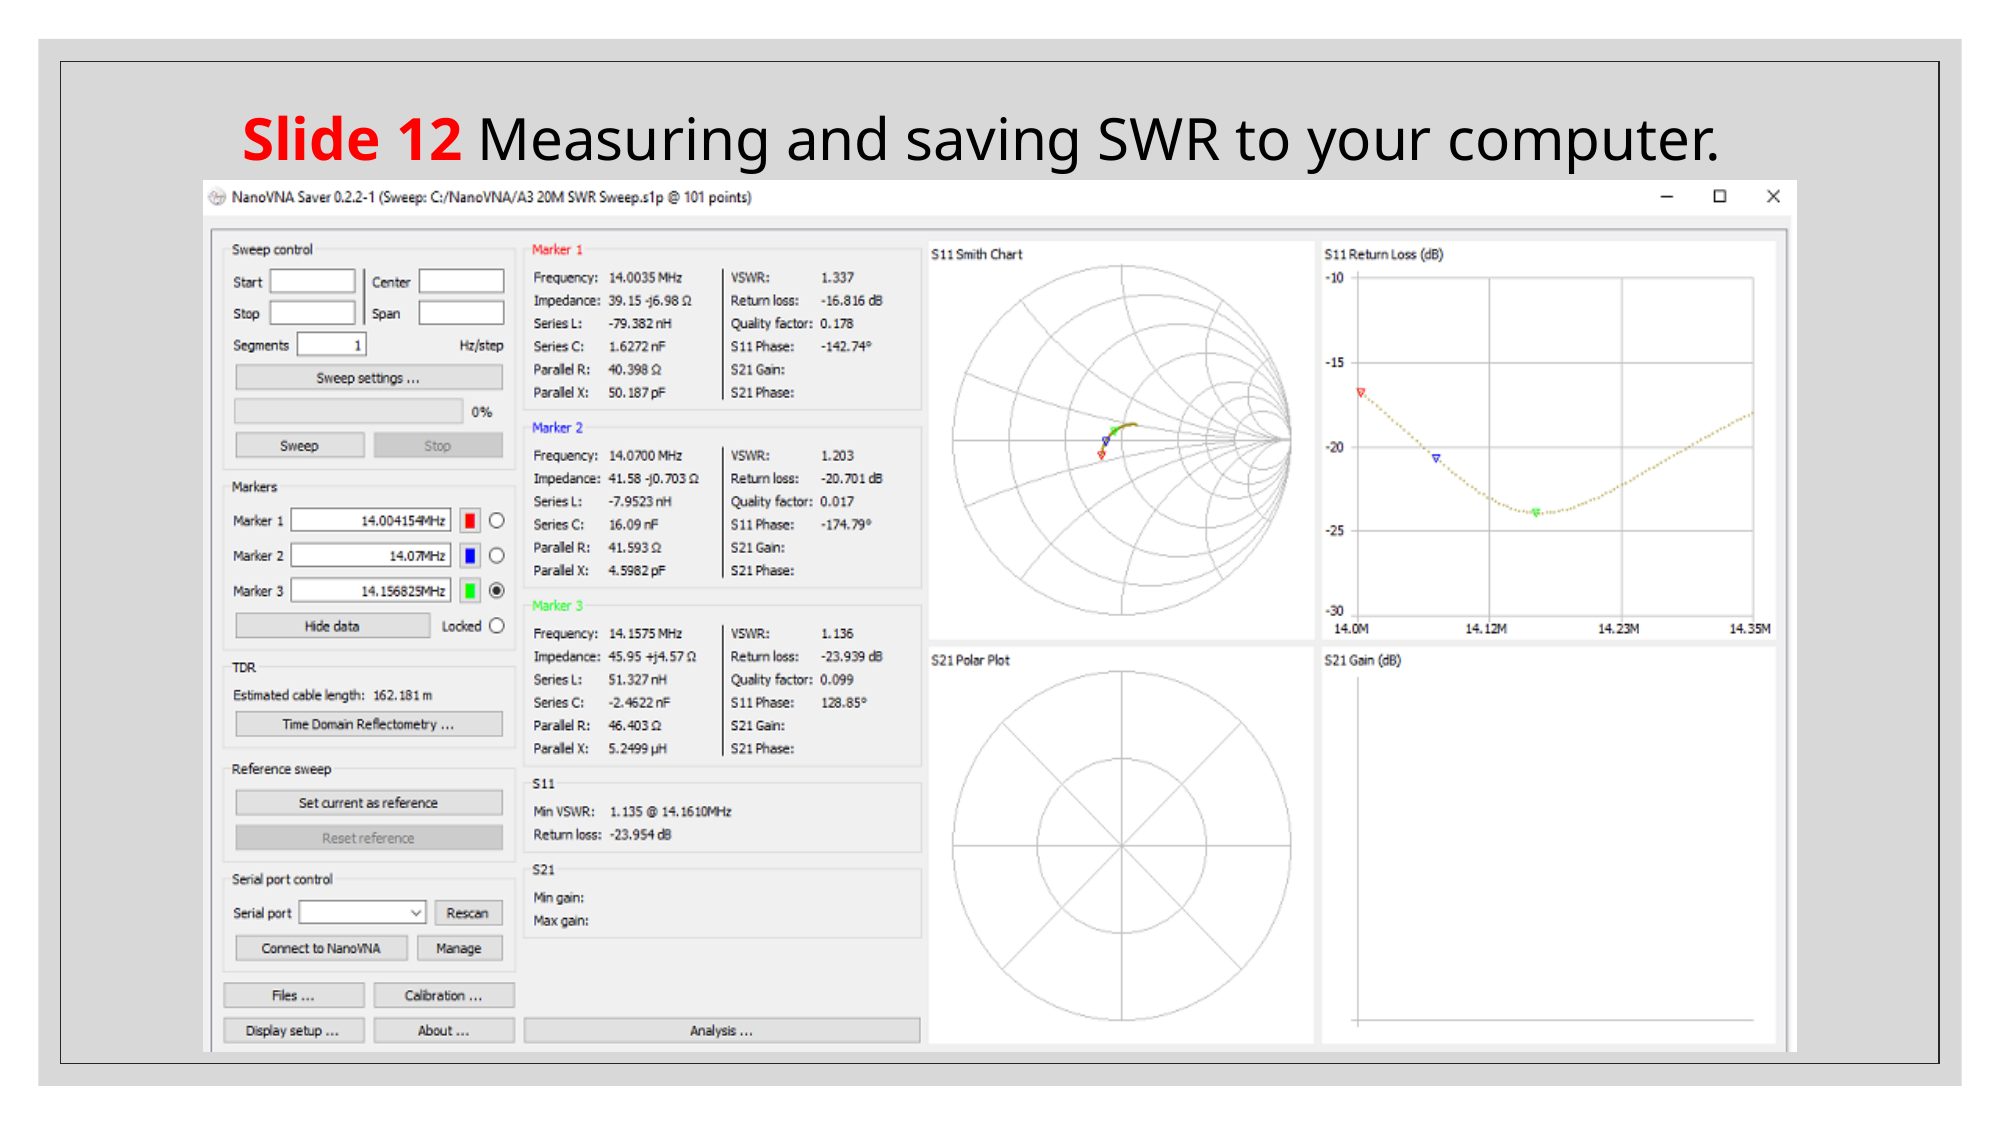

Slide 12 Measuring and saving SWR to your computer.